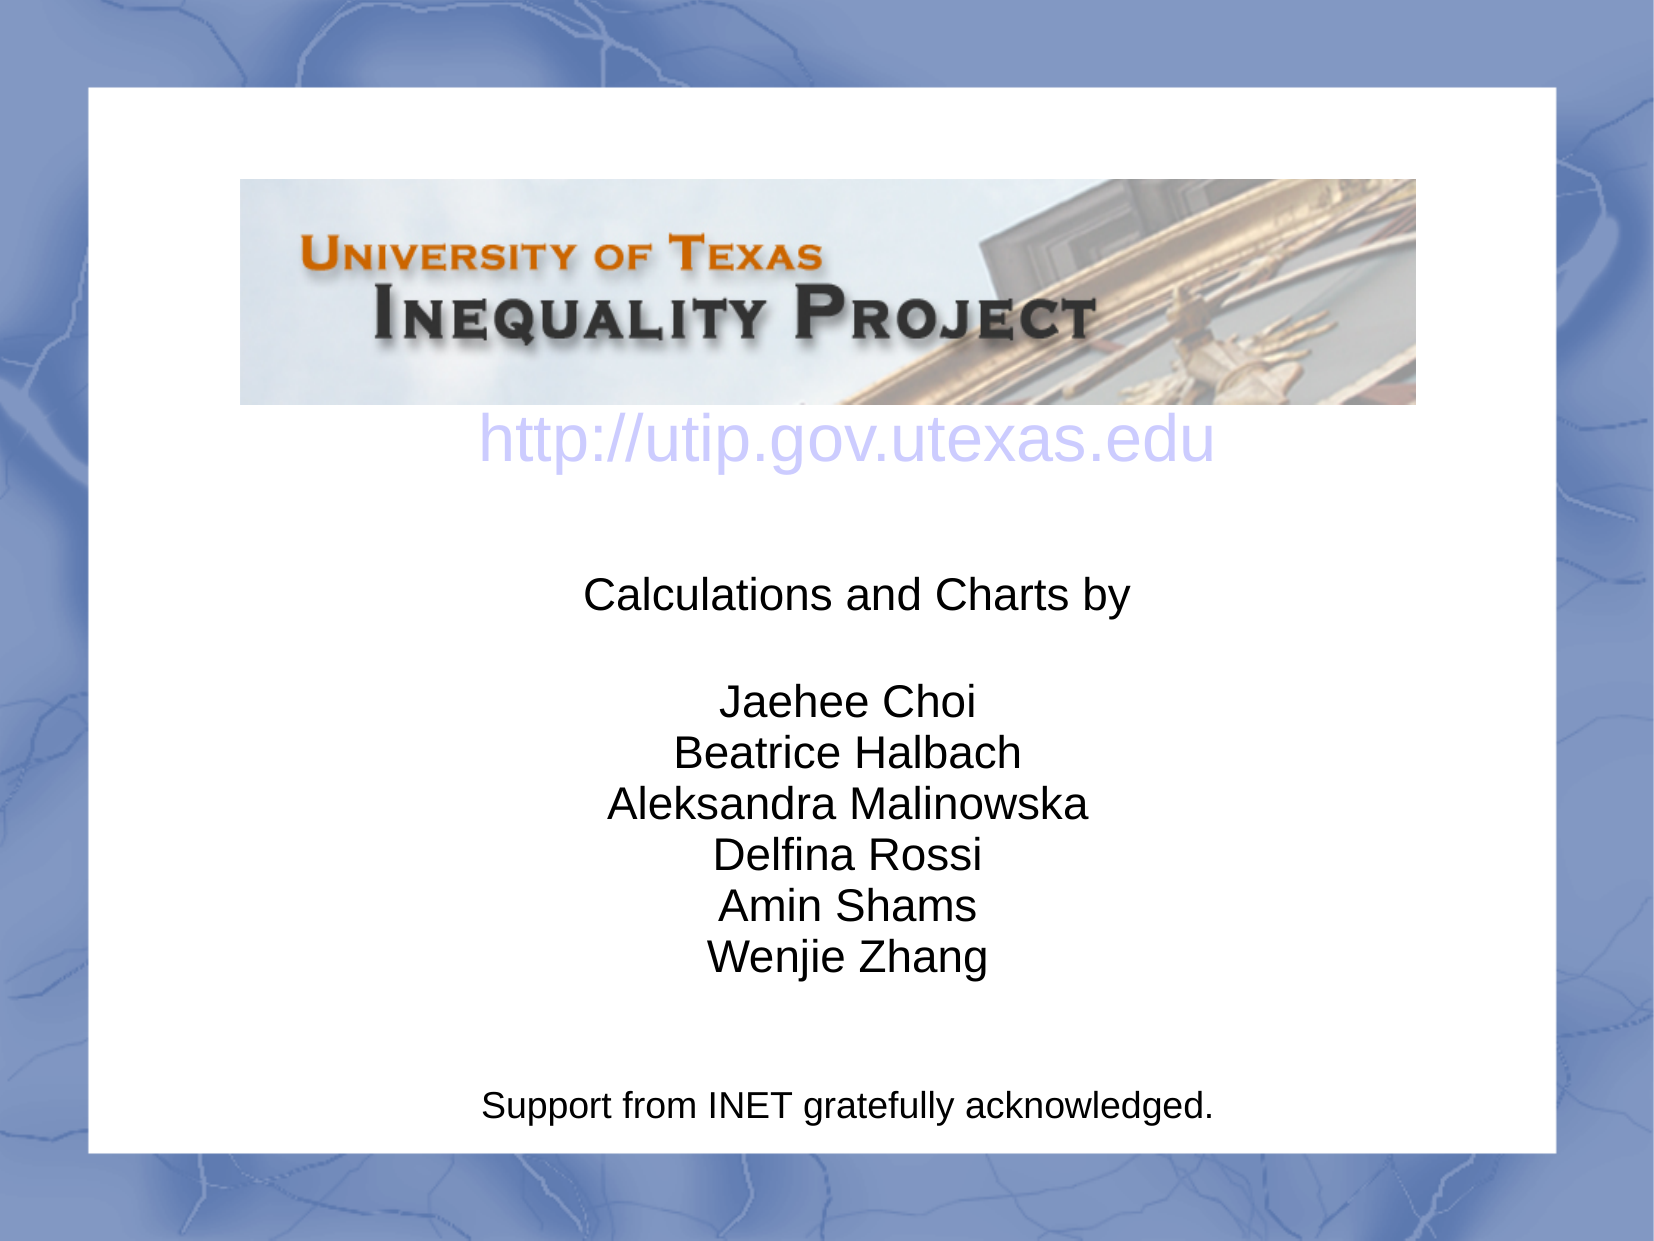

# http://utip.gov.utexas.edu
 Calculations and Charts by
Jaehee Choi
Beatrice Halbach
Aleksandra Malinowska
Delfina Rossi
Amin Shams
Wenjie Zhang
Support from INET gratefully acknowledged.